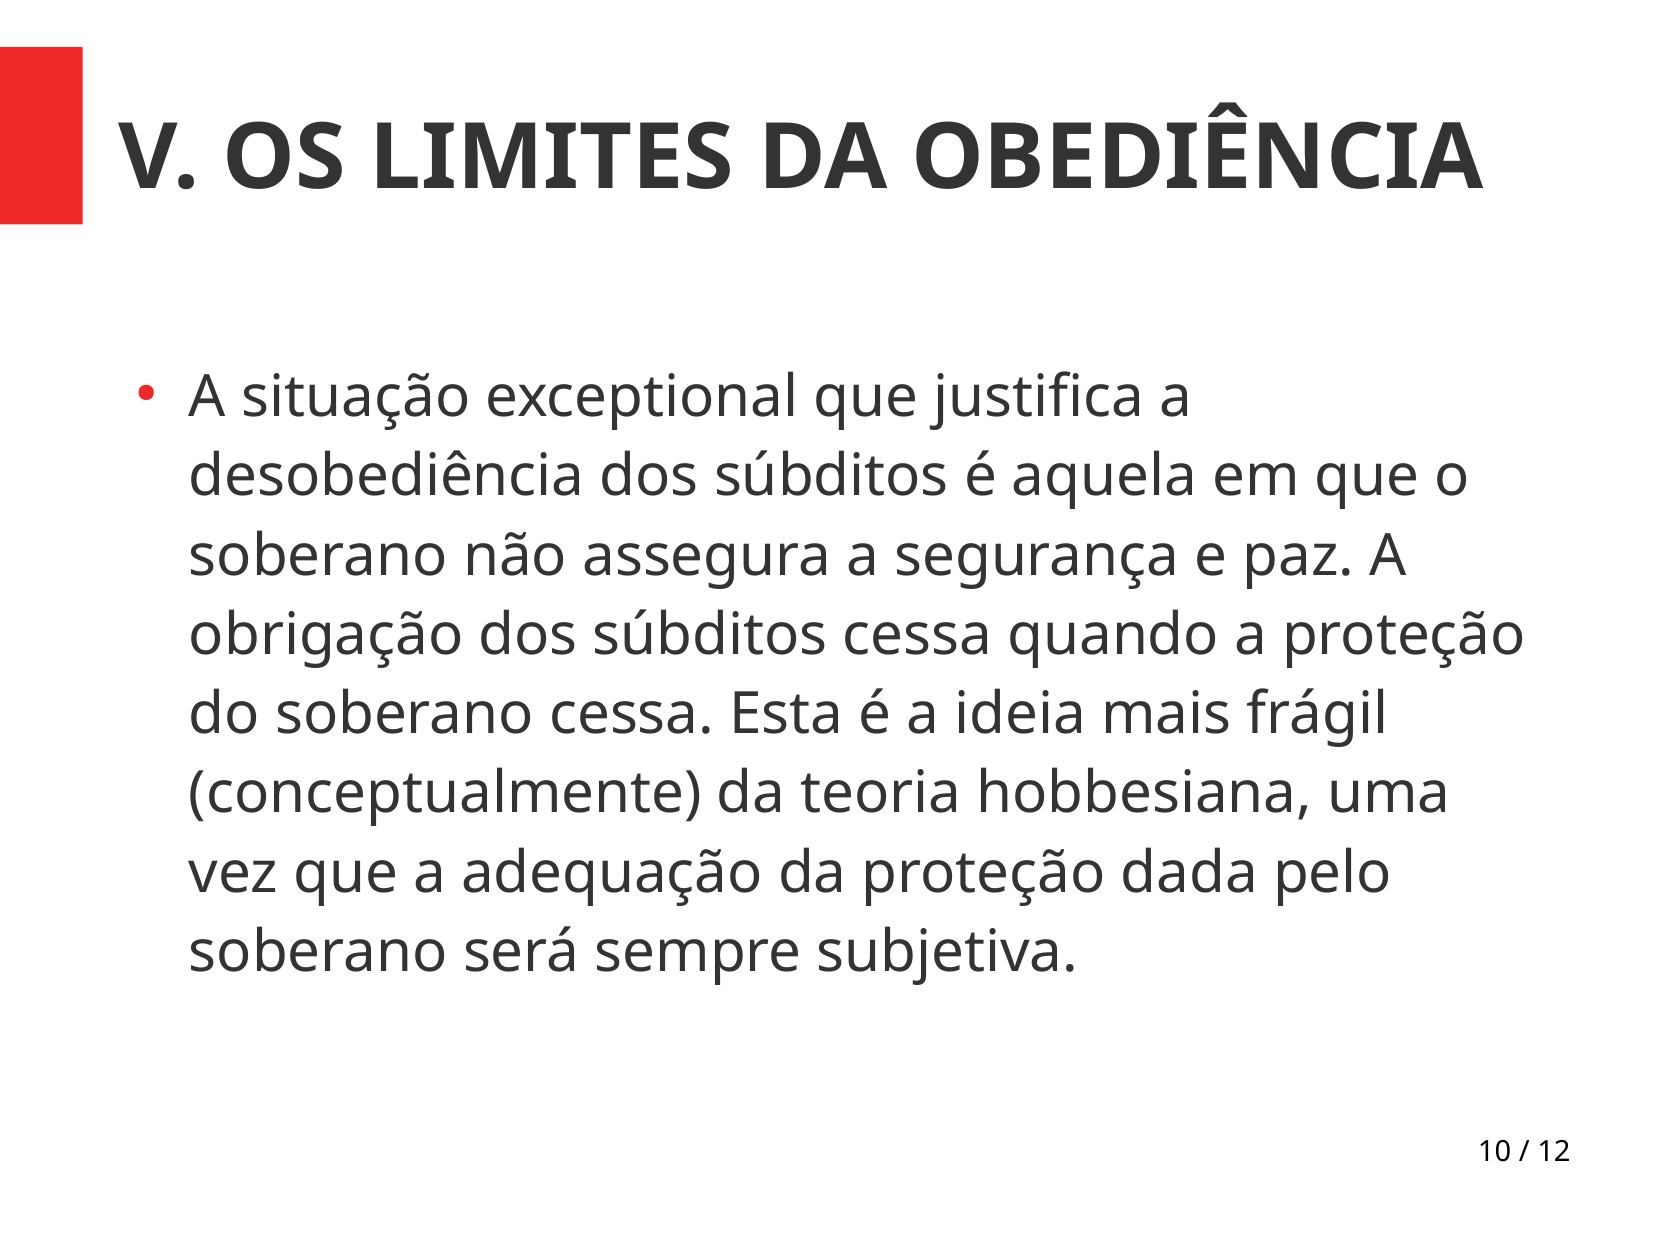

# V. OS LIMITES DA OBEDIÊNCIA
A situação exceptional que justifica a desobediência dos súbditos é aquela em que o soberano não assegura a segurança e paz. A obrigação dos súbditos cessa quando a proteção do soberano cessa. Esta é a ideia mais frágil (conceptualmente) da teoria hobbesiana, uma vez que a adequação da proteção dada pelo soberano será sempre subjetiva.
10